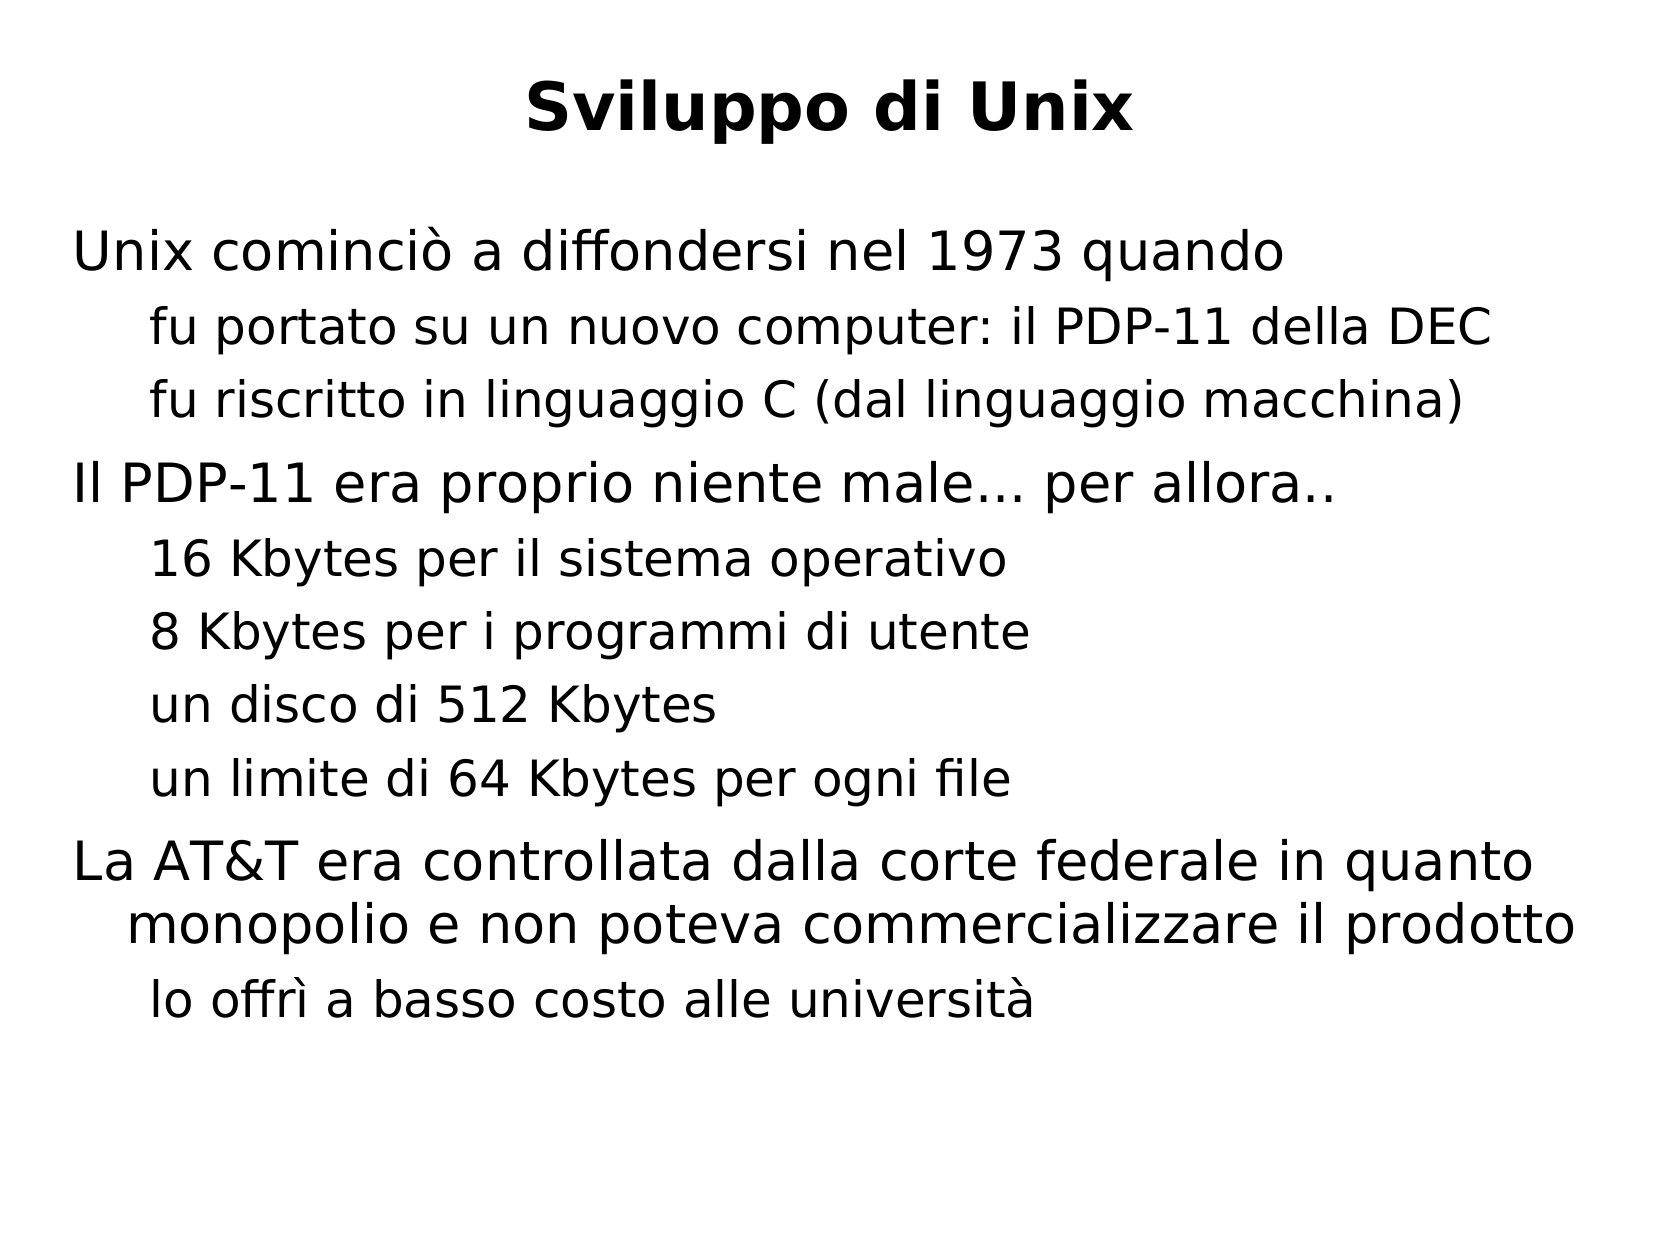

# Sviluppo di Unix
Unix cominciò a diffondersi nel 1973 quando
fu portato su un nuovo computer: il PDP-11 della DEC
fu riscritto in linguaggio C (dal linguaggio macchina)
Il PDP-11 era proprio niente male... per allora..
16 Kbytes per il sistema operativo
8 Kbytes per i programmi di utente
un disco di 512 Kbytes
un limite di 64 Kbytes per ogni file
La AT&T era controllata dalla corte federale in quanto monopolio e non poteva commercializzare il prodotto
lo offrì a basso costo alle università